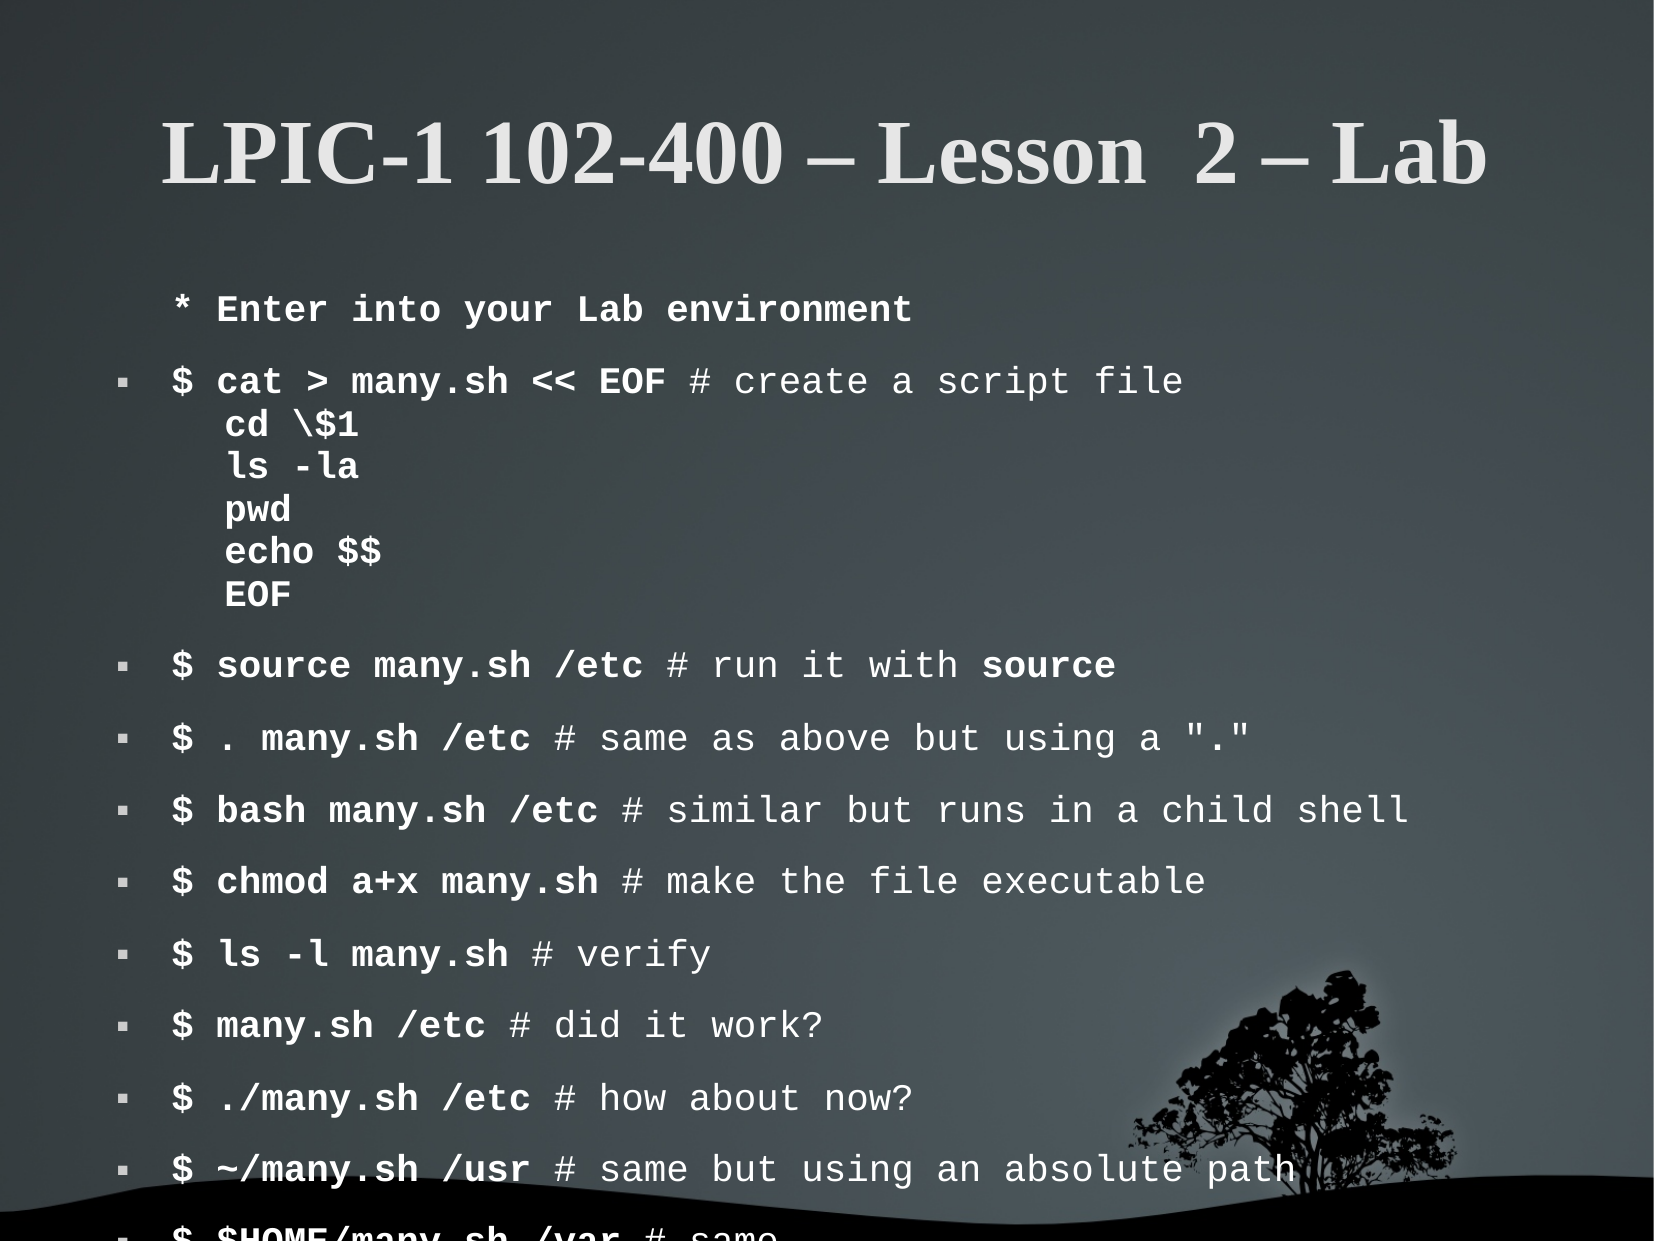

# LPIC-1 102-400 – Lesson 2 – Lab
* Enter into your Lab environment
$ cat > many.sh << EOF # create a script file
cd \$1
ls -la
pwd
echo $$
EOF
$ source many.sh /etc # run it with source
$ . many.sh /etc # same as above but using a "."
$ bash many.sh /etc # similar but runs in a child shell
$ chmod a+x many.sh # make the file executable
$ ls -l many.sh # verify
$ many.sh /etc # did it work?
$ ./many.sh /etc # how about now?
$ ~/many.sh /usr # same but using an absolute path
$ $HOME/many.sh /var # same
$ /home/user/many.sh /tmp # same